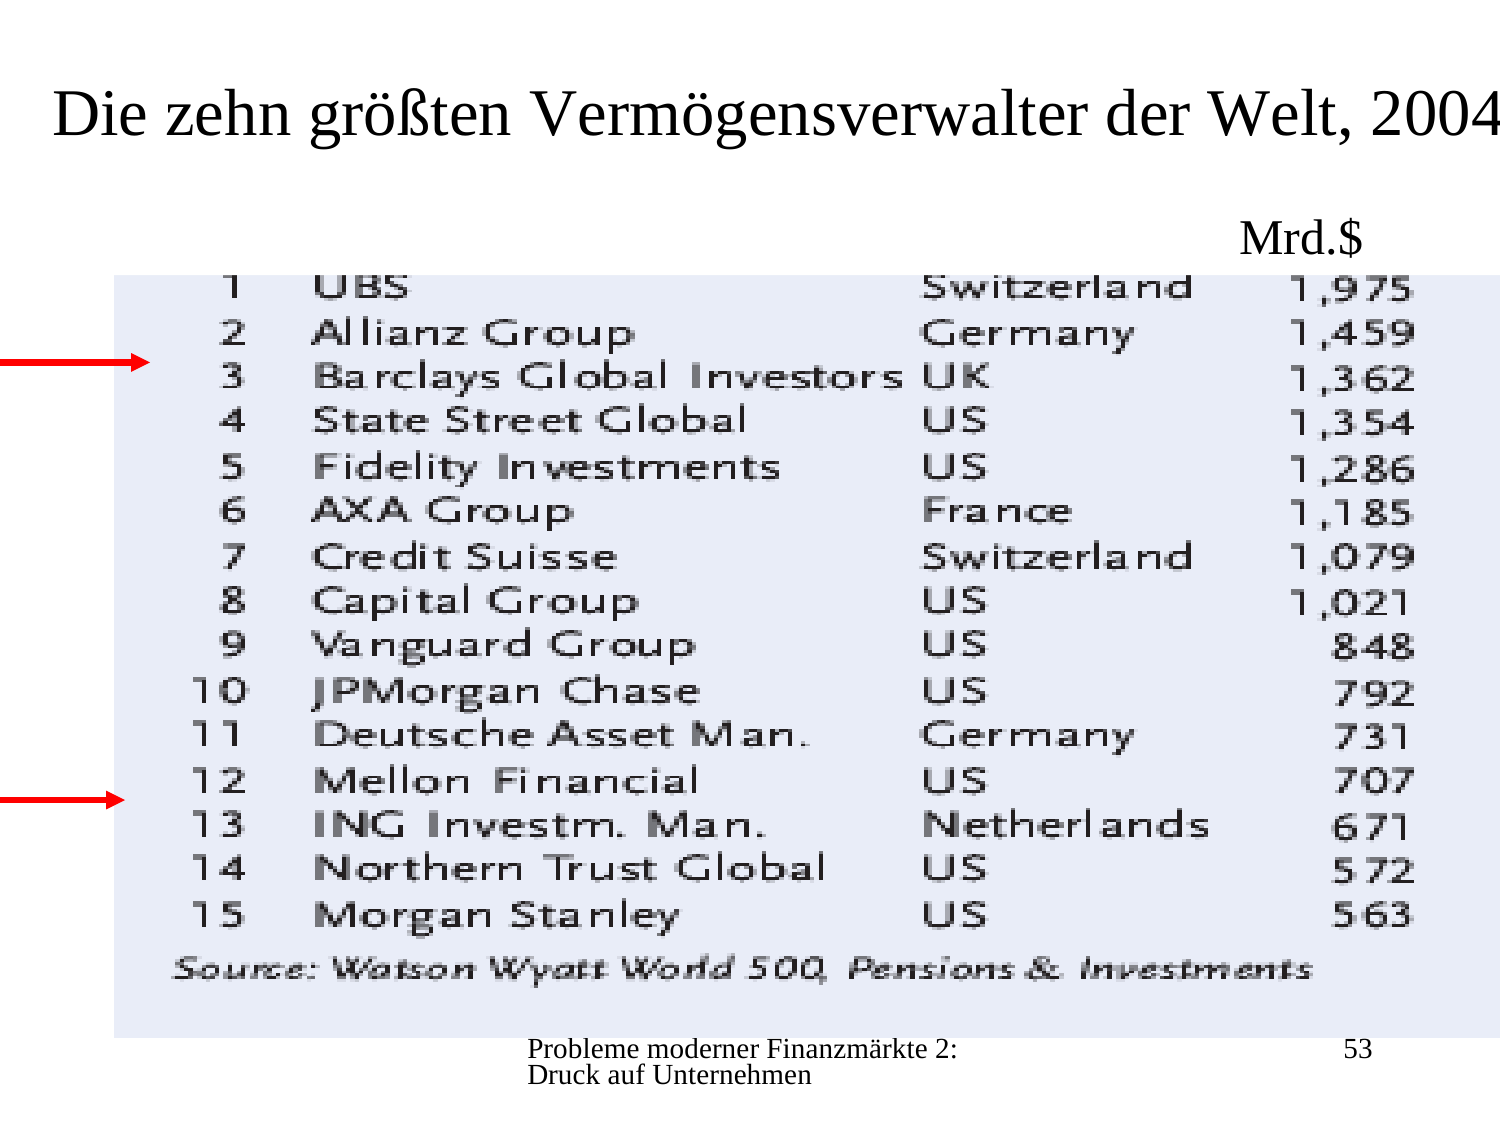

Die zehn größten Vermögensverwalter der Welt, 2004
Mrd.$
Probleme moderner Finanzmärkte 2: Druck auf Unternehmen
53